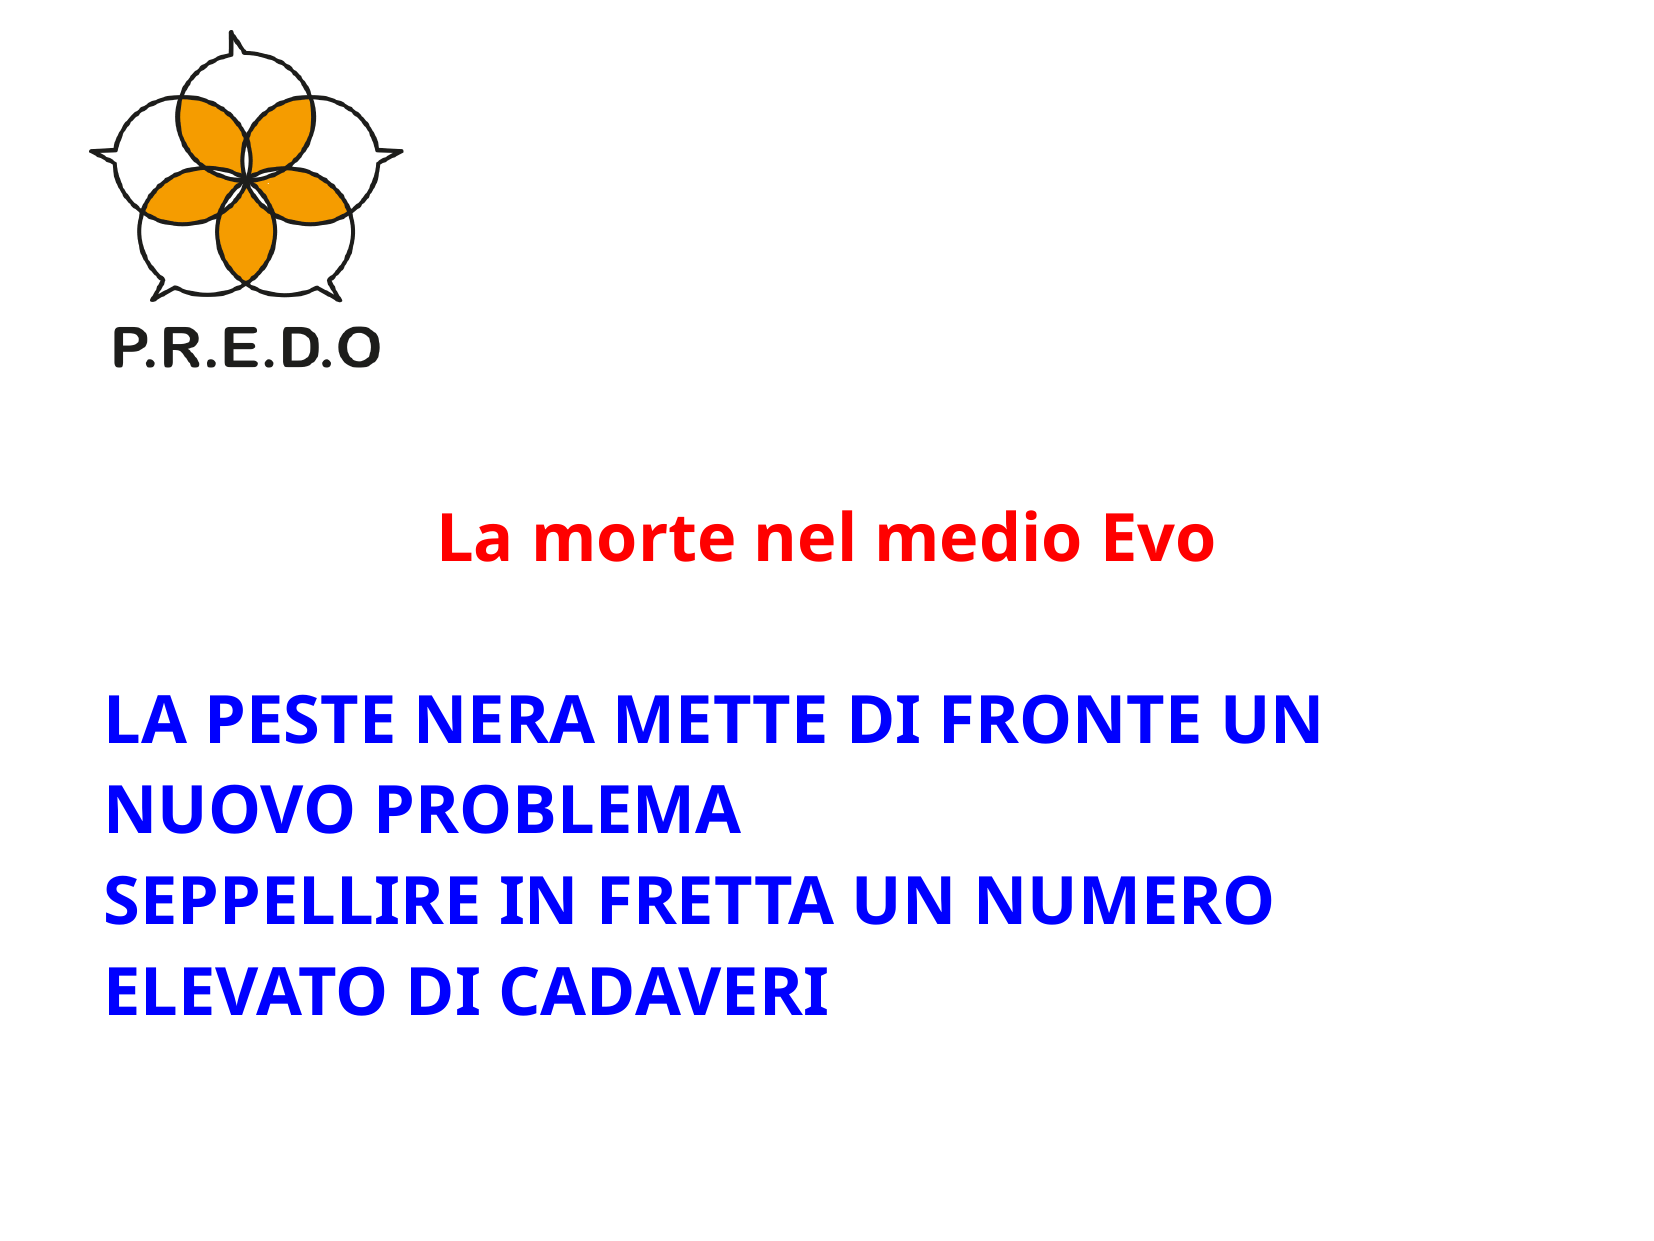

La morte nel medio Evo
LA PESTE NERA METTE DI FRONTE UN NUOVO PROBLEMA
SEPPELLIRE IN FRETTA UN NUMERO ELEVATO DI CADAVERI